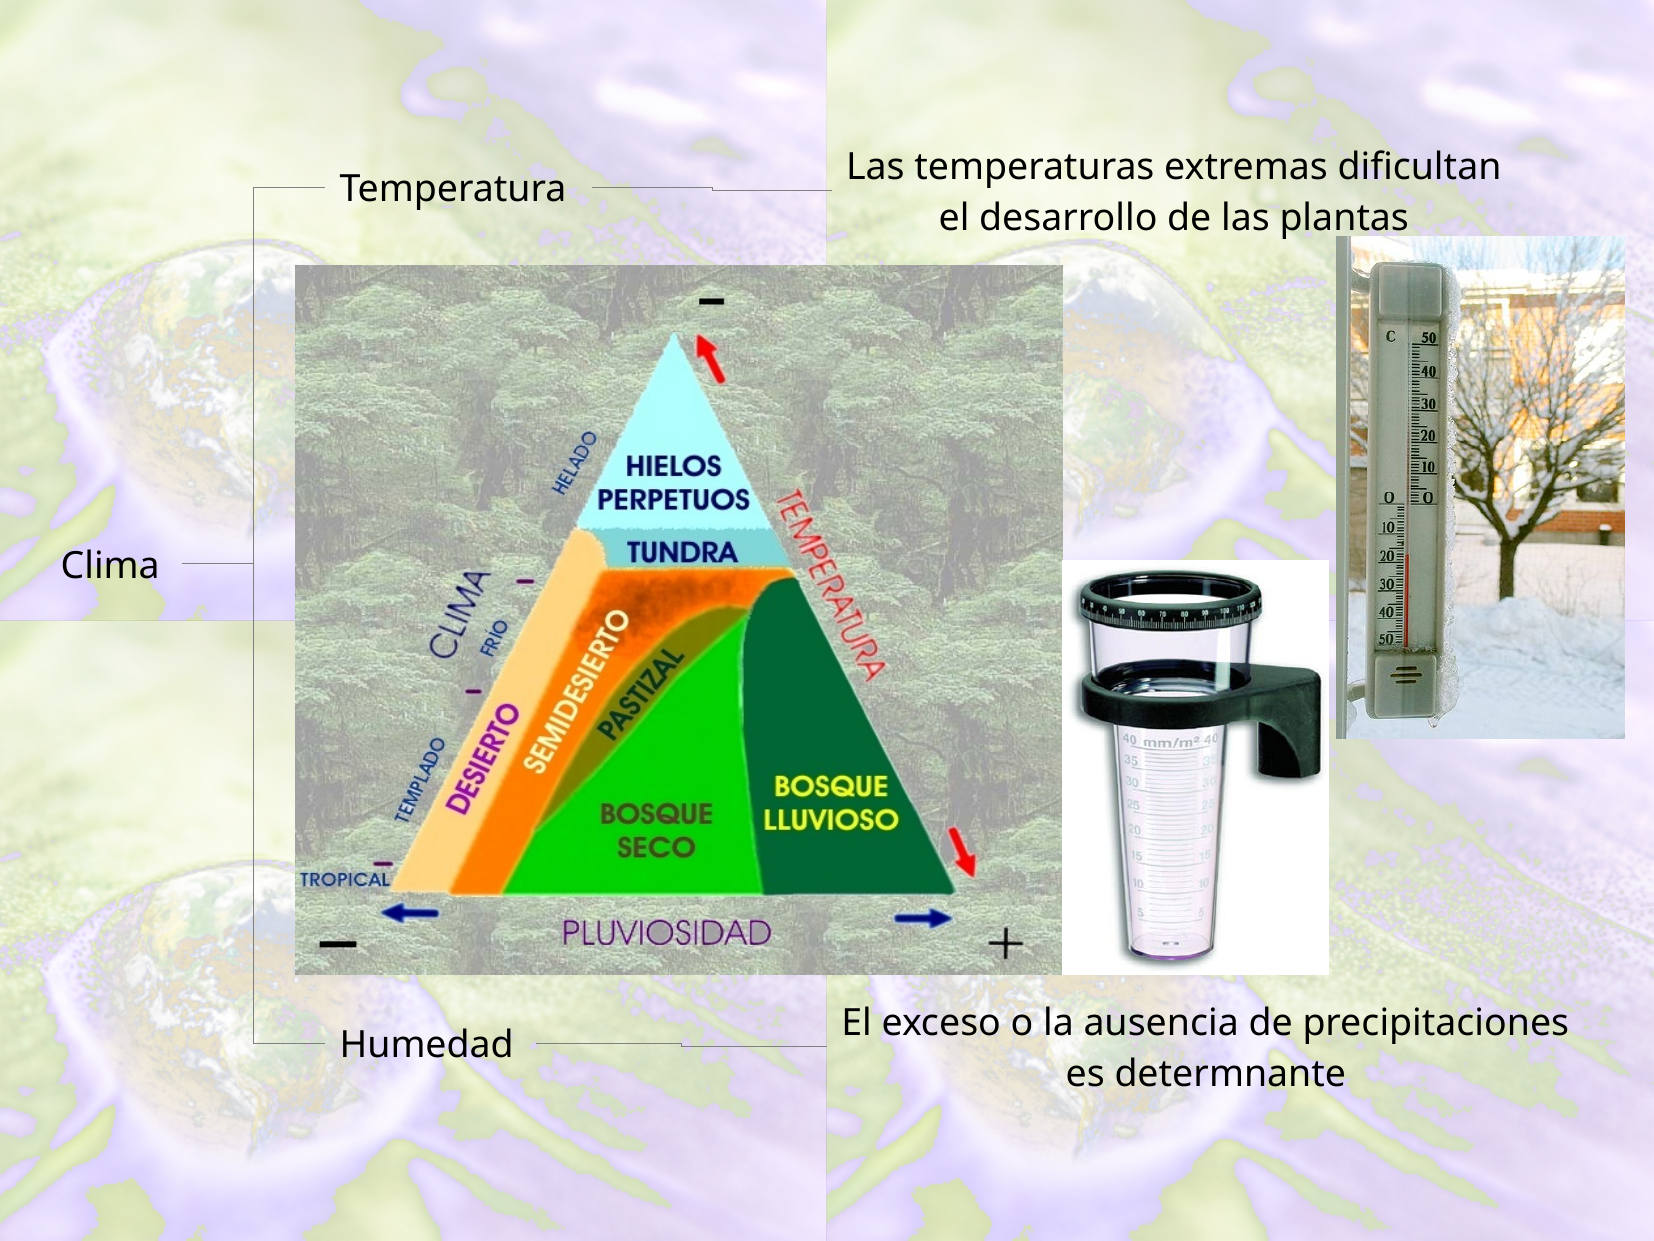

Las temperaturas extremas dificultan
el desarrollo de las plantas
Temperatura
Clima
El exceso o la ausencia de precipitaciones
es determnante
Humedad